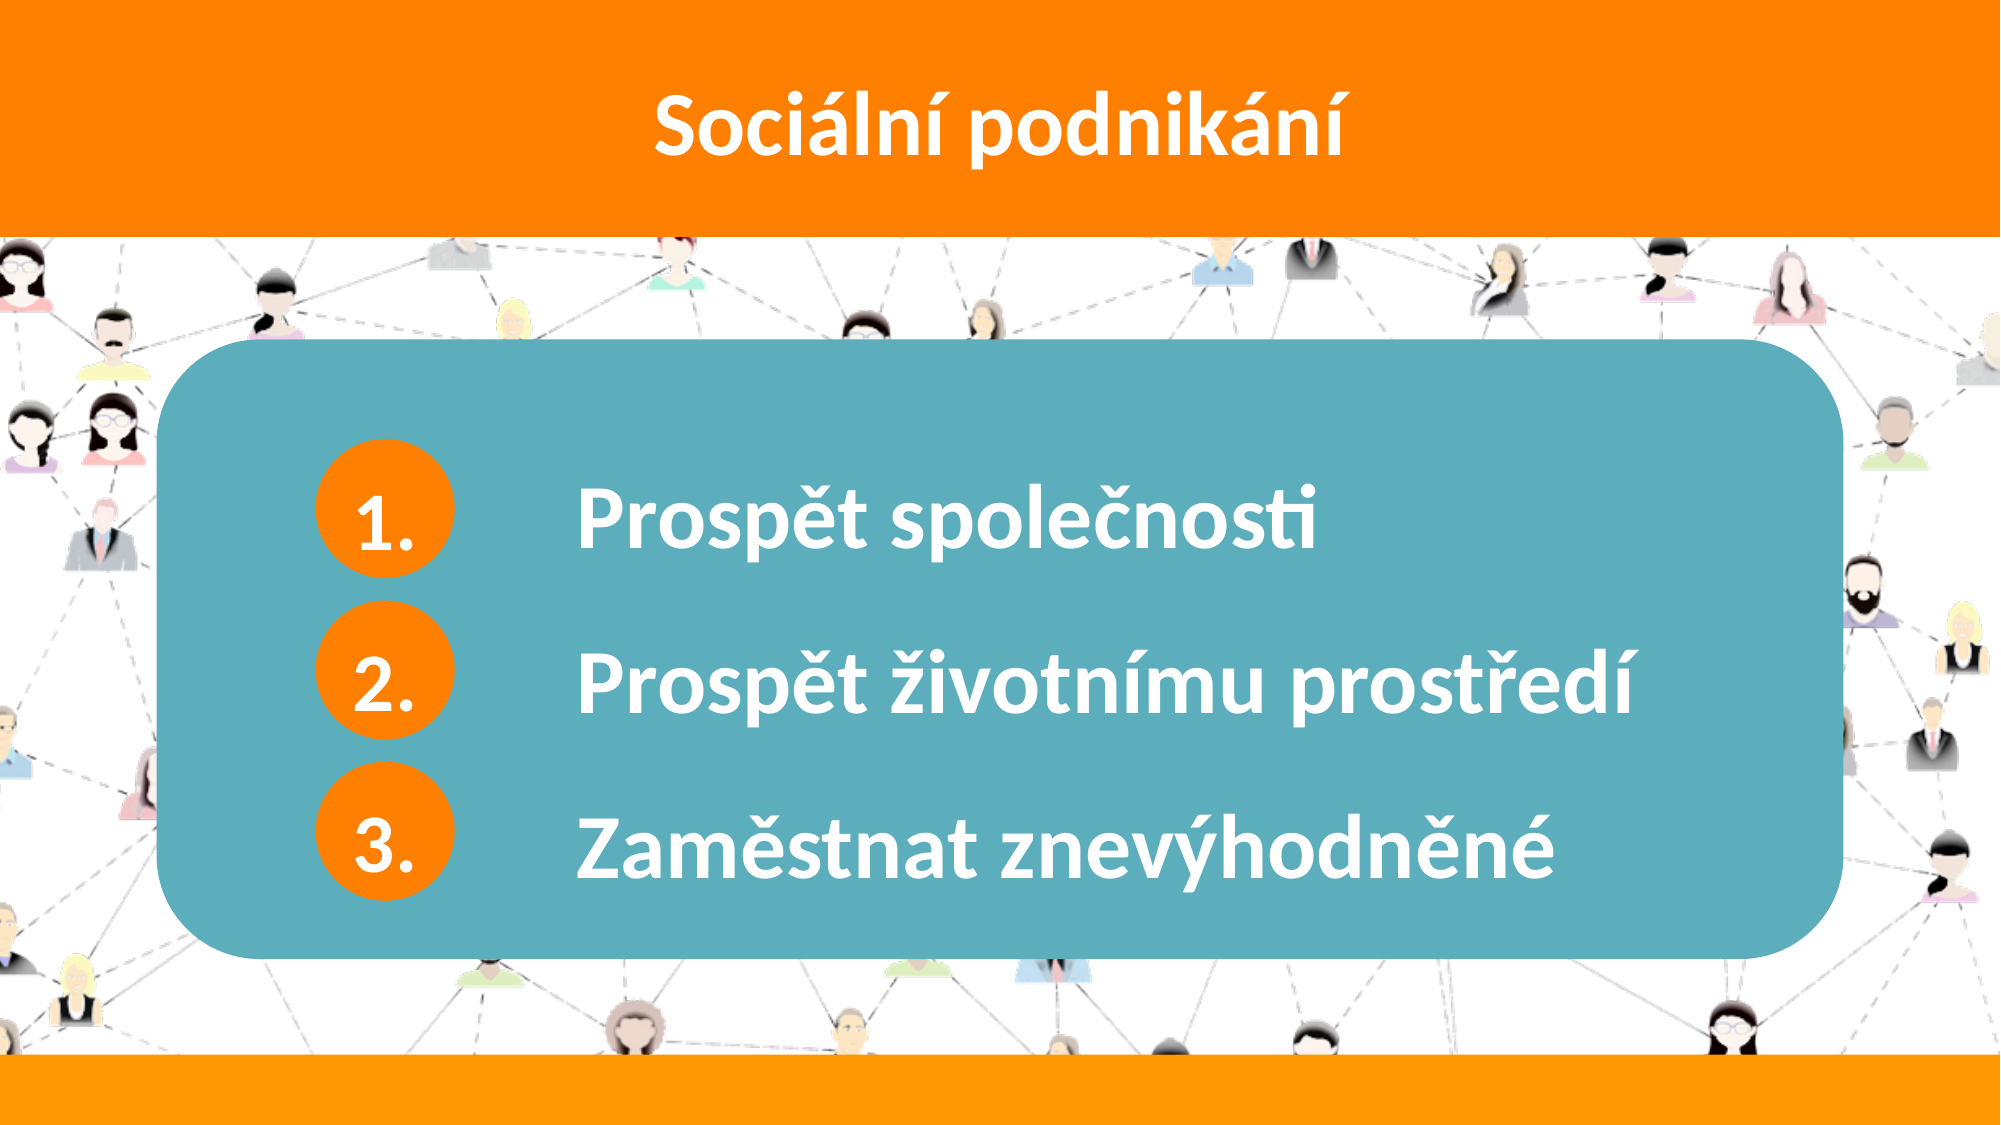

Sociální podnikání
	Prospět společnosti
	Prospět životnímu prostředí
	Zaměstnat znevýhodněné
1.
2.
3.